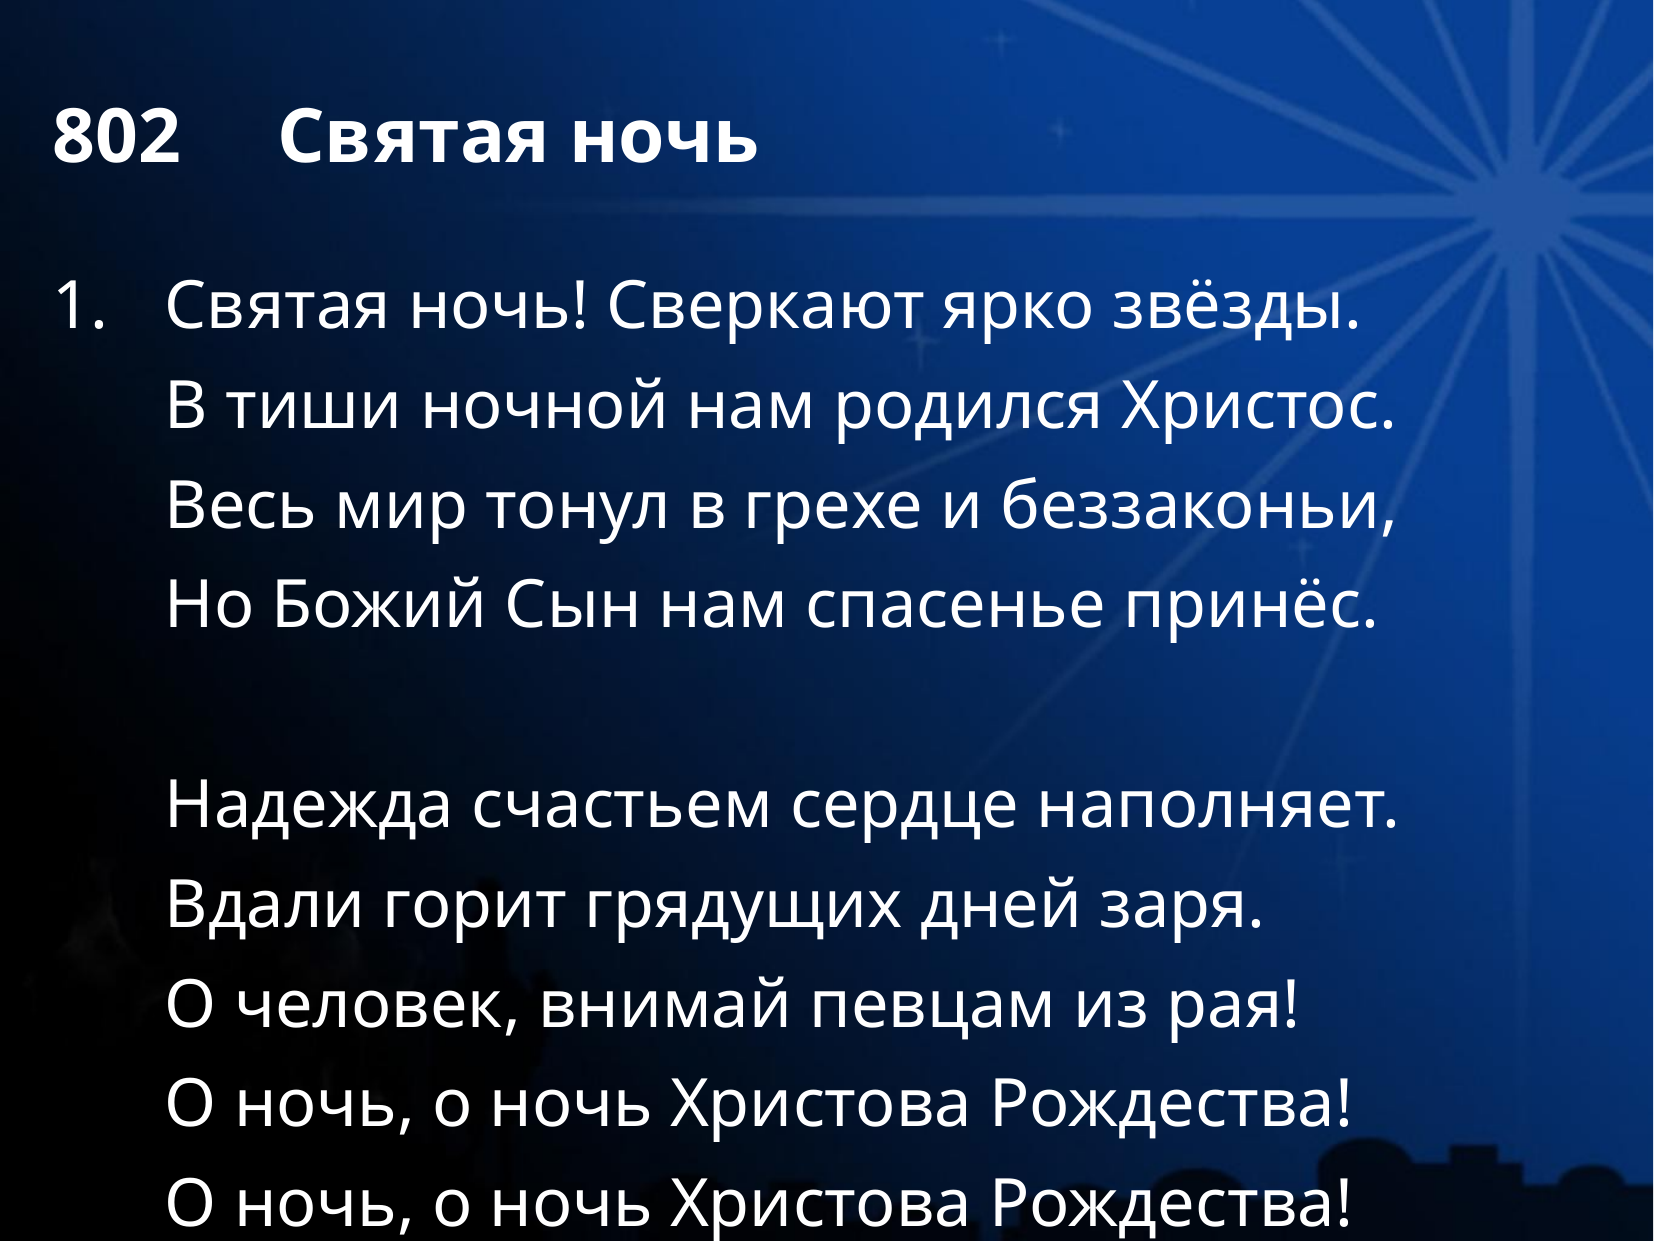

802	Святая ночь
1.	Святая ночь! Сверкают ярко звёзды.
	В тиши ночной нам родился Христос.
	Весь мир тонул в грехе и беззаконьи,
	Но Божий Сын нам спасенье принёс.
	Надежда счастьем сердце наполняет.
	Вдали горит грядущих дней заря.
	О человек, внимай певцам из рая!
	О ночь, о ночь Христова Рождества!
	О ночь, о ночь Христова Рождества!